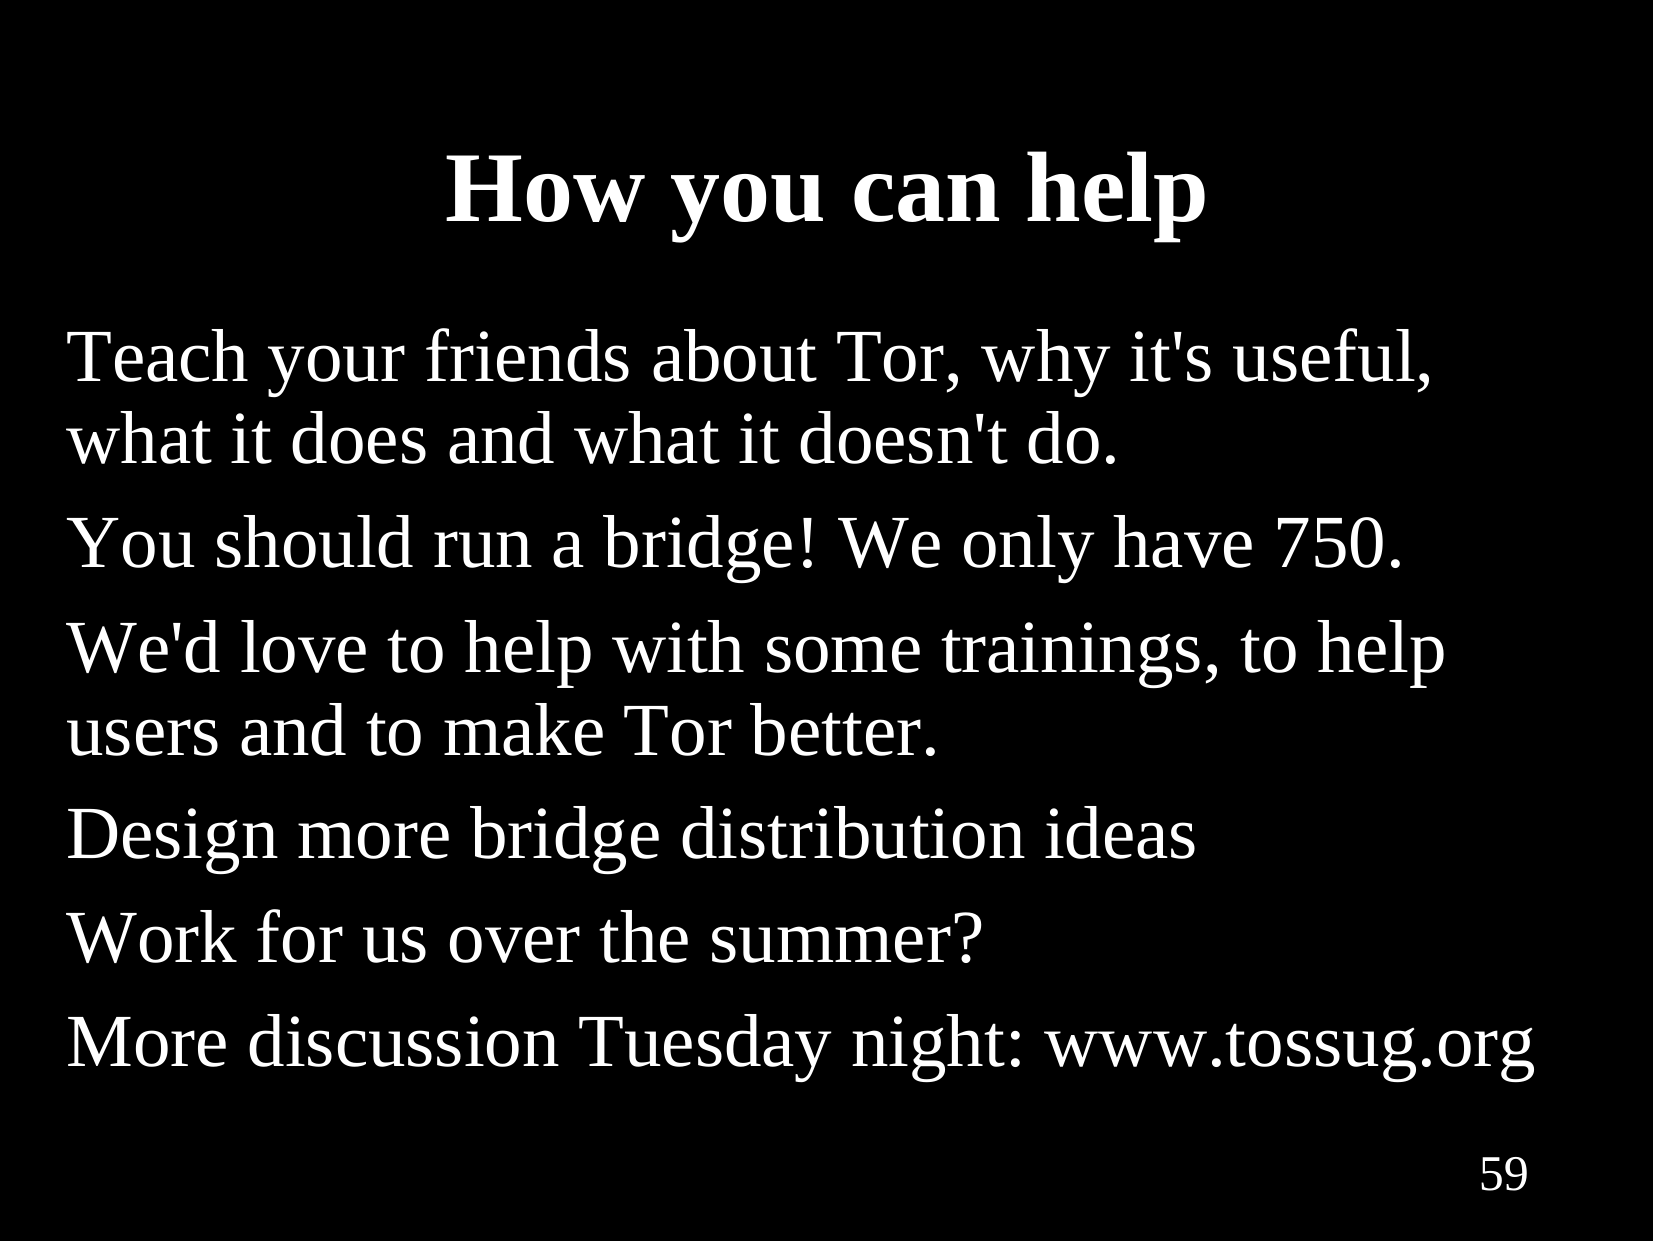

# How you can help
Teach your friends about Tor, why it's useful, what it does and what it doesn't do.
You should run a bridge! We only have 750.
We'd love to help with some trainings, to help users and to make Tor better.
Design more bridge distribution ideas
Work for us over the summer?
More discussion Tuesday night: www.tossug.org